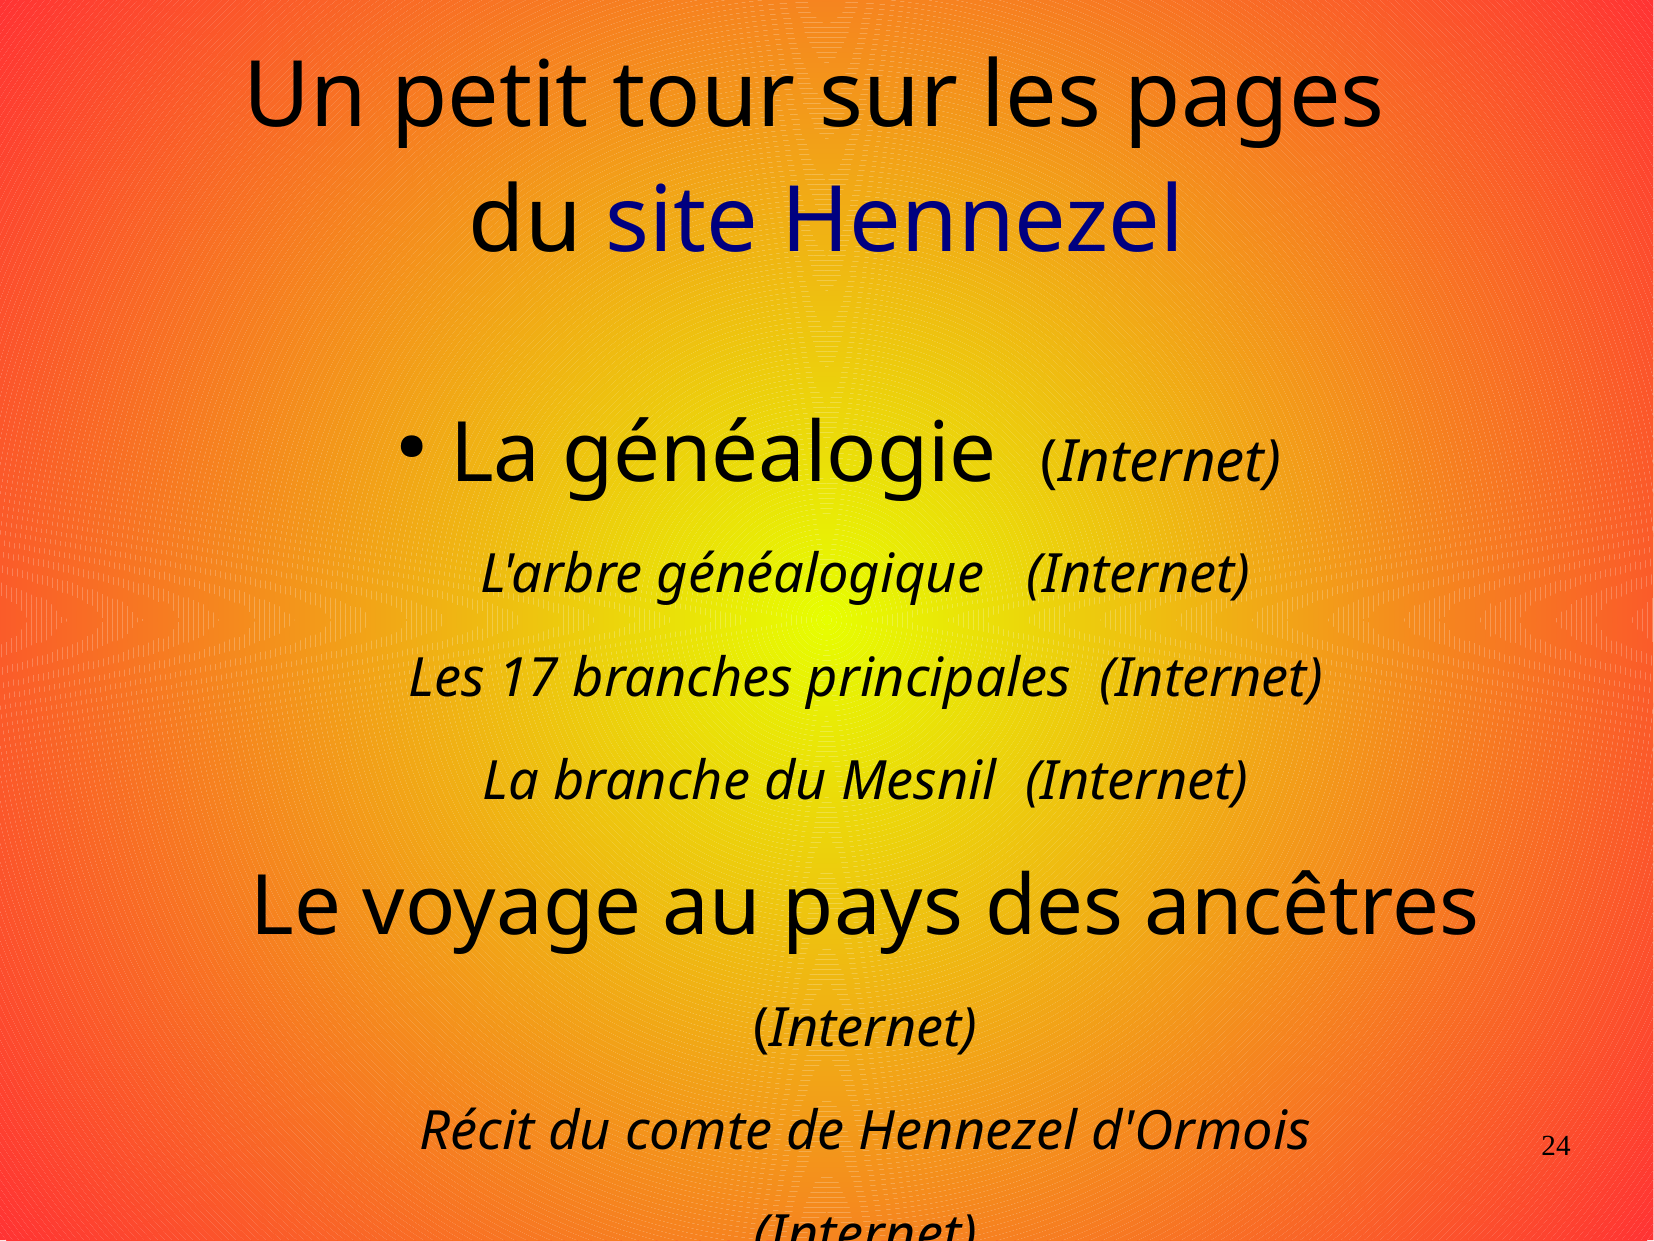

# Un petit tour sur les pages du site Hennezel
La généalogie (Internet)
L'arbre généalogique (Internet)
Les 17 branches principales (Internet)
La branche du Mesnil (Internet)
Le voyage au pays des ancêtres
(Internet)
Récit du comte de Hennezel d'Ormois
(Internet)
24